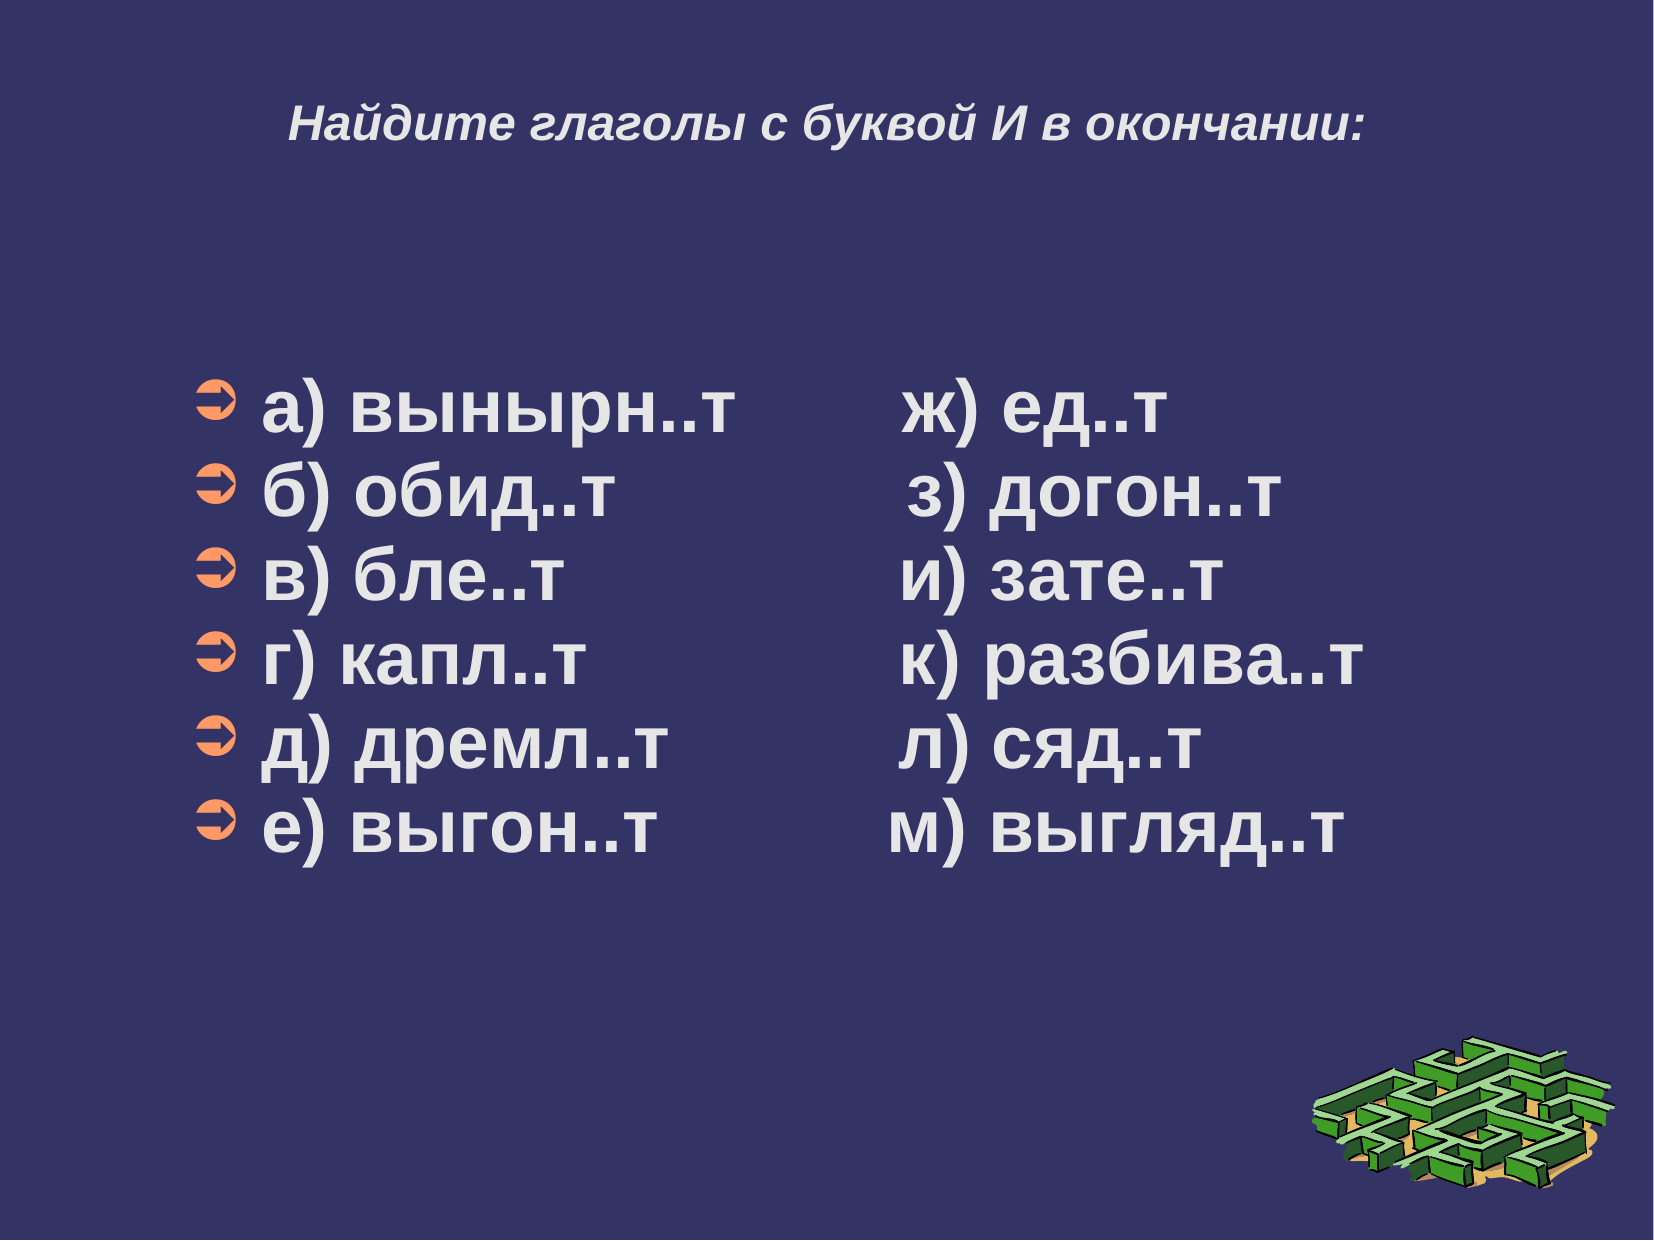

# Найдите глаголы с буквой И в окончании:
а) вынырн..т ж) ед..т
б) обид..т з) догон..т
в) бле..т и) зате..т
г) капл..т к) разбива..т
д) дремл..т л) сяд..т
е) выгон..т м) выгляд..т